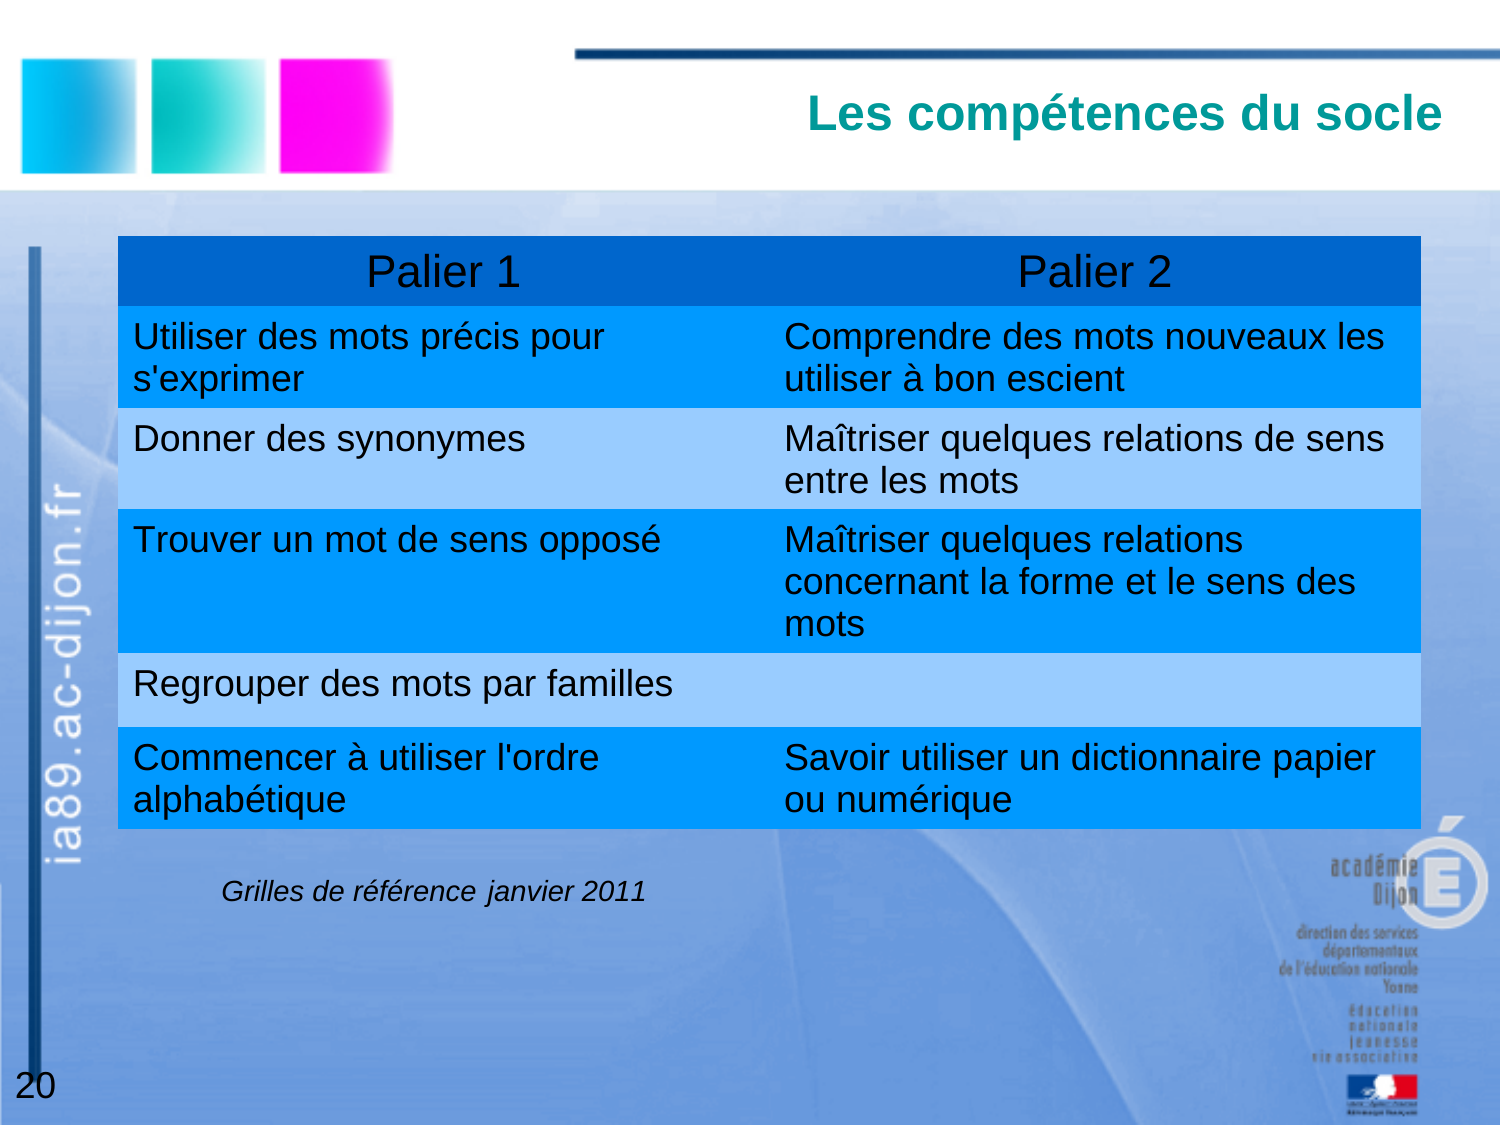

# Les compétences du socle
| Palier 1 | Palier 2 |
| --- | --- |
| Utiliser des mots précis pour s'exprimer | Comprendre des mots nouveaux les utiliser à bon escient |
| Donner des synonymes | Maîtriser quelques relations de sens entre les mots |
| Trouver un mot de sens opposé | Maîtriser quelques relations concernant la forme et le sens des mots |
| Regrouper des mots par familles | |
| Commencer à utiliser l'ordre alphabétique | Savoir utiliser un dictionnaire papier ou numérique |
Grilles de référence janvier 2011